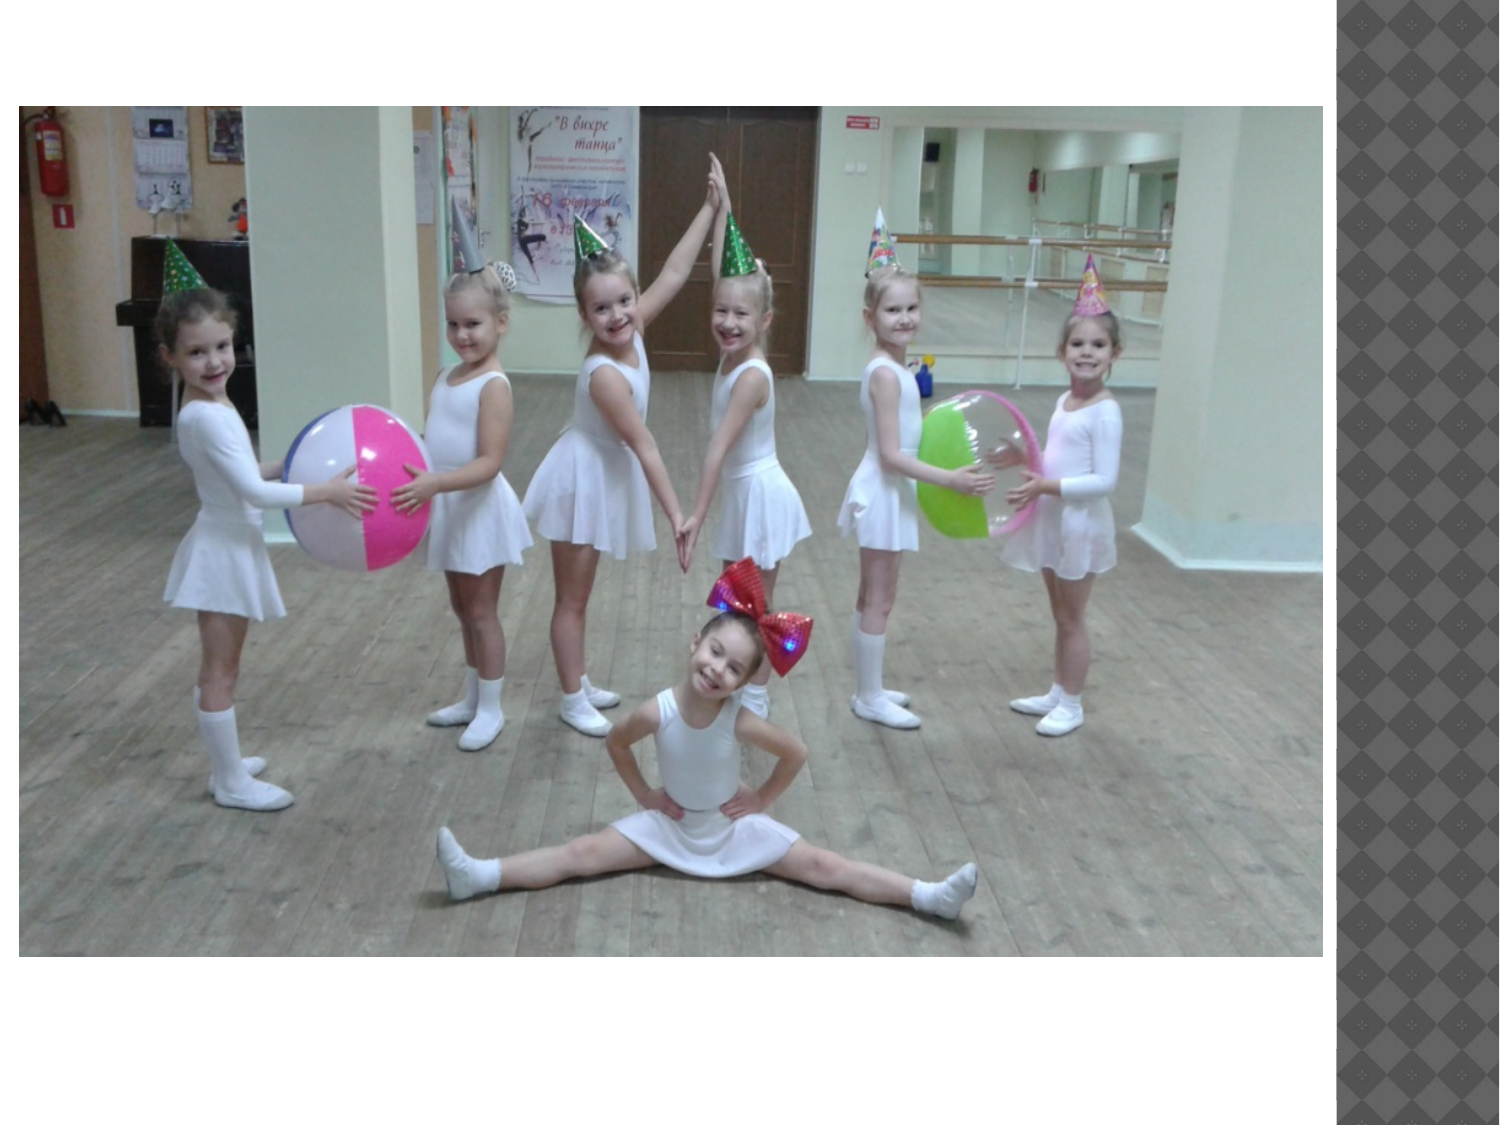

Занятия хореографией помогают детям снять психологические и мышечные зажимы, выработать чувство ритма, уверенность в себе, развить выразительность, научиться двигаться в соответствии с музыкальными образами, что необходимо для сценического выступления, а также воспитать в себе выносливость, скорректировать осанку, координацию, постановку корпуса, что необходимо не только для занятия танцем, но и для здоровья в целом.
Дисциплинированность, трудолюбие и терпение - те свойства характера, которые необходимы не только в хореографическом классе, но и в быту. Чувство ответственности, так необходимое в жизни, двигает детей, занимающихся хореографией, вперед. Нельзя подвести рядом стоящего в танце, нельзя опоздать, потому что от тебя находятся в зависимости другие, нельзя не выучить, не выполнить, не доработать. Аккуратность в хореографическом исполнительстве, опрятность формы в хореографическом классе переносится и на внешний вид детей в школе. Они выделяются не только своей осанкой, но и прической, чистотой и элегантностью ношения самой обыкновенной одежды. Воспитание этикета является одной из сторон на занятиях по хореографии. Внимание и забота о других - необходимое качество в характере детей, и занятия хореографией решают эти задачи. Хореографическое искусство у ребенка является дополнением и продолжением его реальной жизни, обогащая ее. Занятия этим искусством приносят ему такие ощущения и переживания, которых он не мог бы получить из каких-либо иных источников. Творческая личность - важнейшая цель, как всего процесса обучения, так и эстетического воспитания. Без него, без формирования способности к эстетическому творчеству, невозможно решить важнейшую задачу всестороннего и гармоничного развития личности.
Занятия хореографией придадут уверенности в себе и в своих силах ребёнку, что позволит с лёгкостью достигать поставленных целей. Любые танцы, независимо от характера, способствуют развитию координации движения, и как следствие, ребенок способен хорошо владеть телом, он гибок, ловок, пластичен. Занятия хореографии оказывают значительное влияние на развитие таких специфических видов памяти, как моторная, слуховая и образная. Эти виды памяти, получая недостаточное развитие на других уроках, имеют, между тем, огромное влияние на успешность ребёнка практически в любом виде деятельности. Дополнительное развитие на уроках хореографии получила зрительная память учащихся. Ребёнок от занятий хореографией станет ещё здоровее и сильнее физически, а значит – физиология всего организма будет активизирована на все сто. Уже давно подмечено, что дети, занимающиеся любым видом спорта или танцами, интеллектуально более развиты, быстро схватывают всё налету. Они переполнены энергией, оптимистичны. В танце ребёнок проявляет свои способности, свою творческую активность, развивается его фантазия, творческие способности: ребёнок учится сам создавать пластические образы. Взаимодействия детей в коллективе и коллективные выступления перед зрителем так же положительно влияют на воспитание детей и прививают чувства ответственности, дружбы, товарищества, переживание успеха приносит ему моральное удовлетворение, создаются условия для самореализации творческого потенциала ребёнка. Занятия танцем хорошо снимают напряжение, активируют внимание, усиливают эмоциональную реакцию и в целом повышают трудовой и жизненный тонус ребёнка.